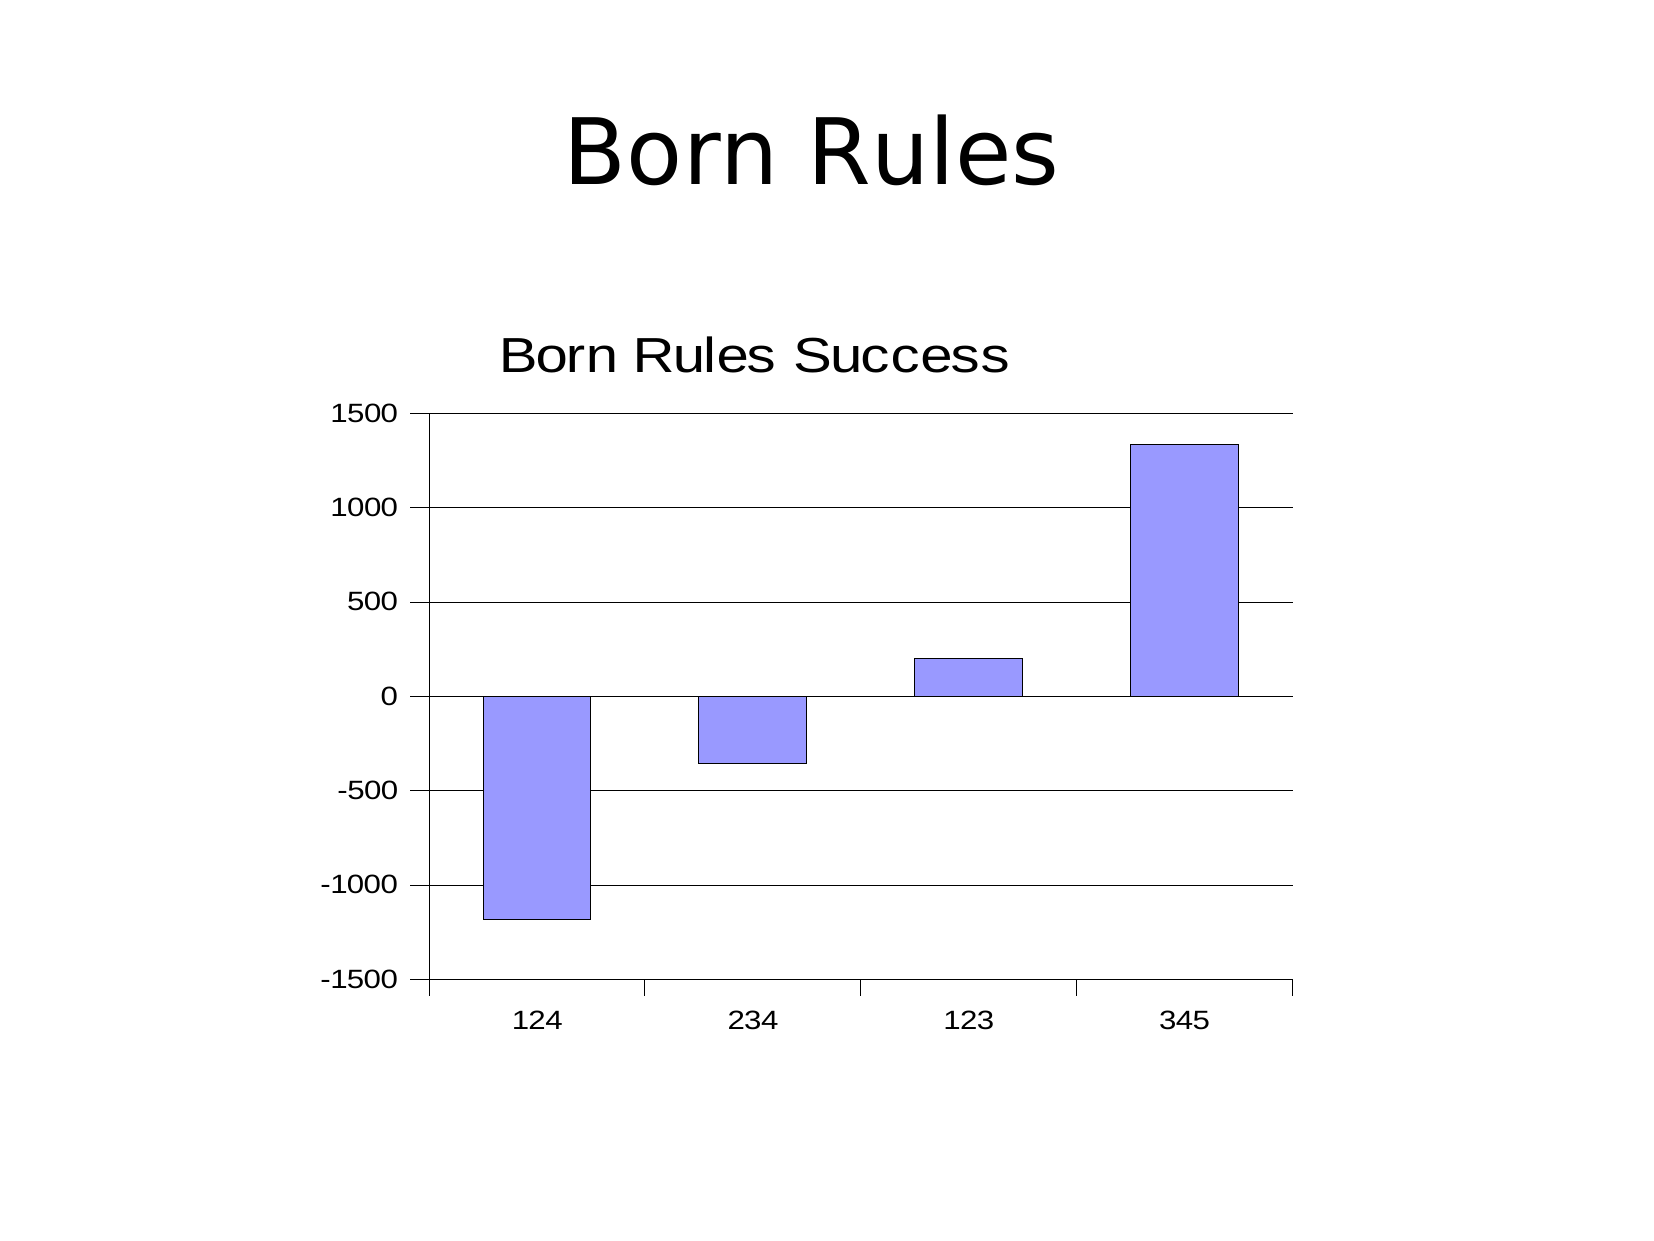

# Born Rules
### Chart: Born Rules Success
| Category | Column B |
|---|---|
| 124 | -1183.0 |
| 234 | -353.0 |
| 123 | 202.0 |
| 345 | 1334.0 |